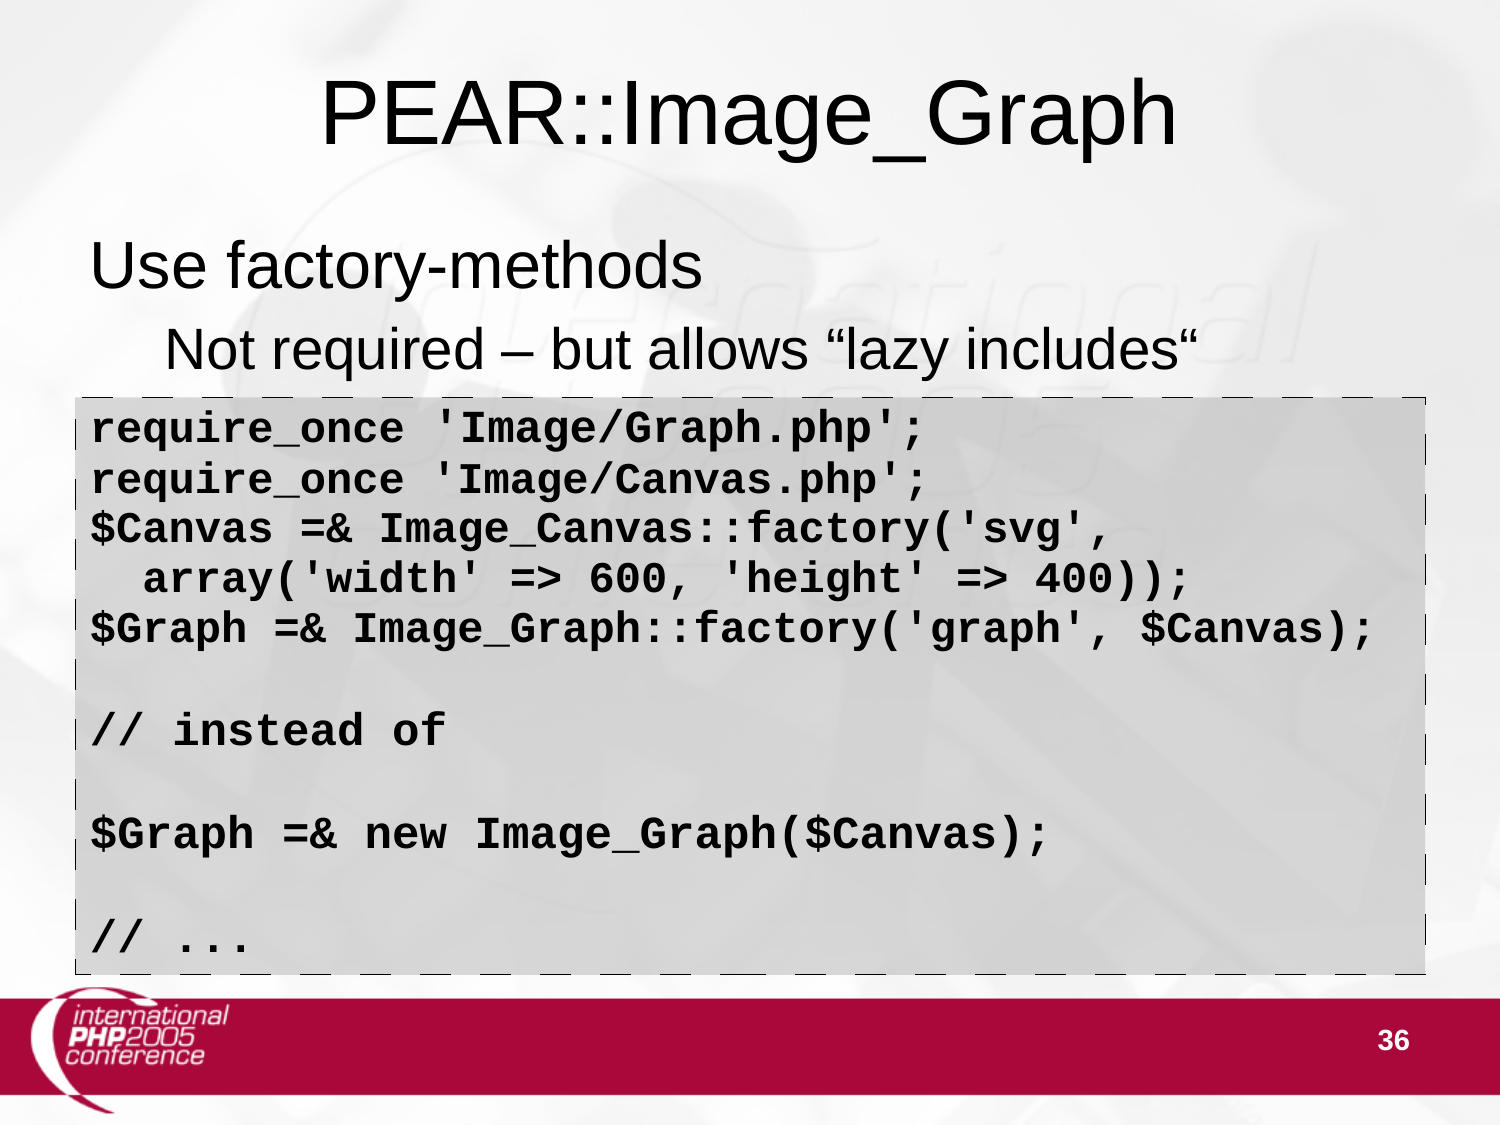

# PEAR::Image_Graph
Use factory-methods
Not required – but allows “lazy includes“
require_once 'Image/Graph.php';
require_once 'Image/Canvas.php';
$Canvas =& Image_Canvas::factory('svg',
 array('width' => 600, 'height' => 400));
$Graph =& Image_Graph::factory('graph', $Canvas);
// instead of
$Graph =& new Image_Graph($Canvas);
// ...
36